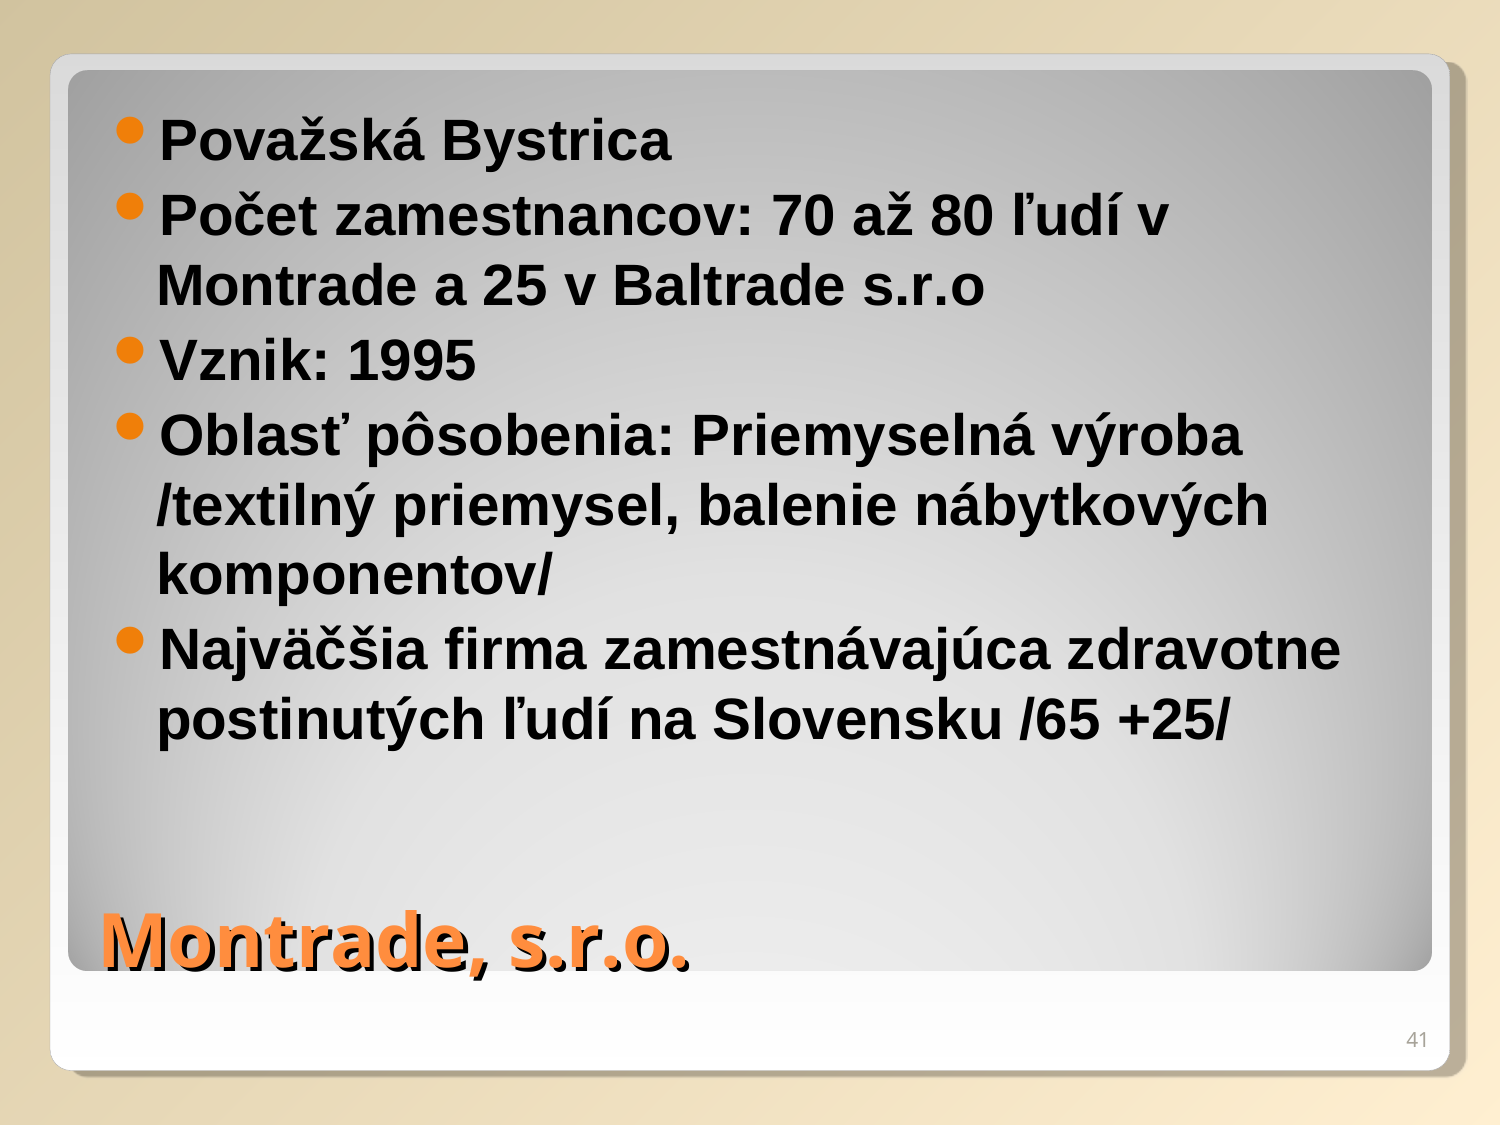

Považská Bystrica
Počet zamestnancov: 70 až 80 ľudí v Montrade a 25 v Baltrade s.r.o
Vznik: 1995
Oblasť pôsobenia: Priemyselná výroba /textilný priemysel, balenie nábytkových komponentov/
Najväčšia firma zamestnávajúca zdravotne postinutých ľudí na Slovensku /65 +25/
# Montrade, s.r.o.